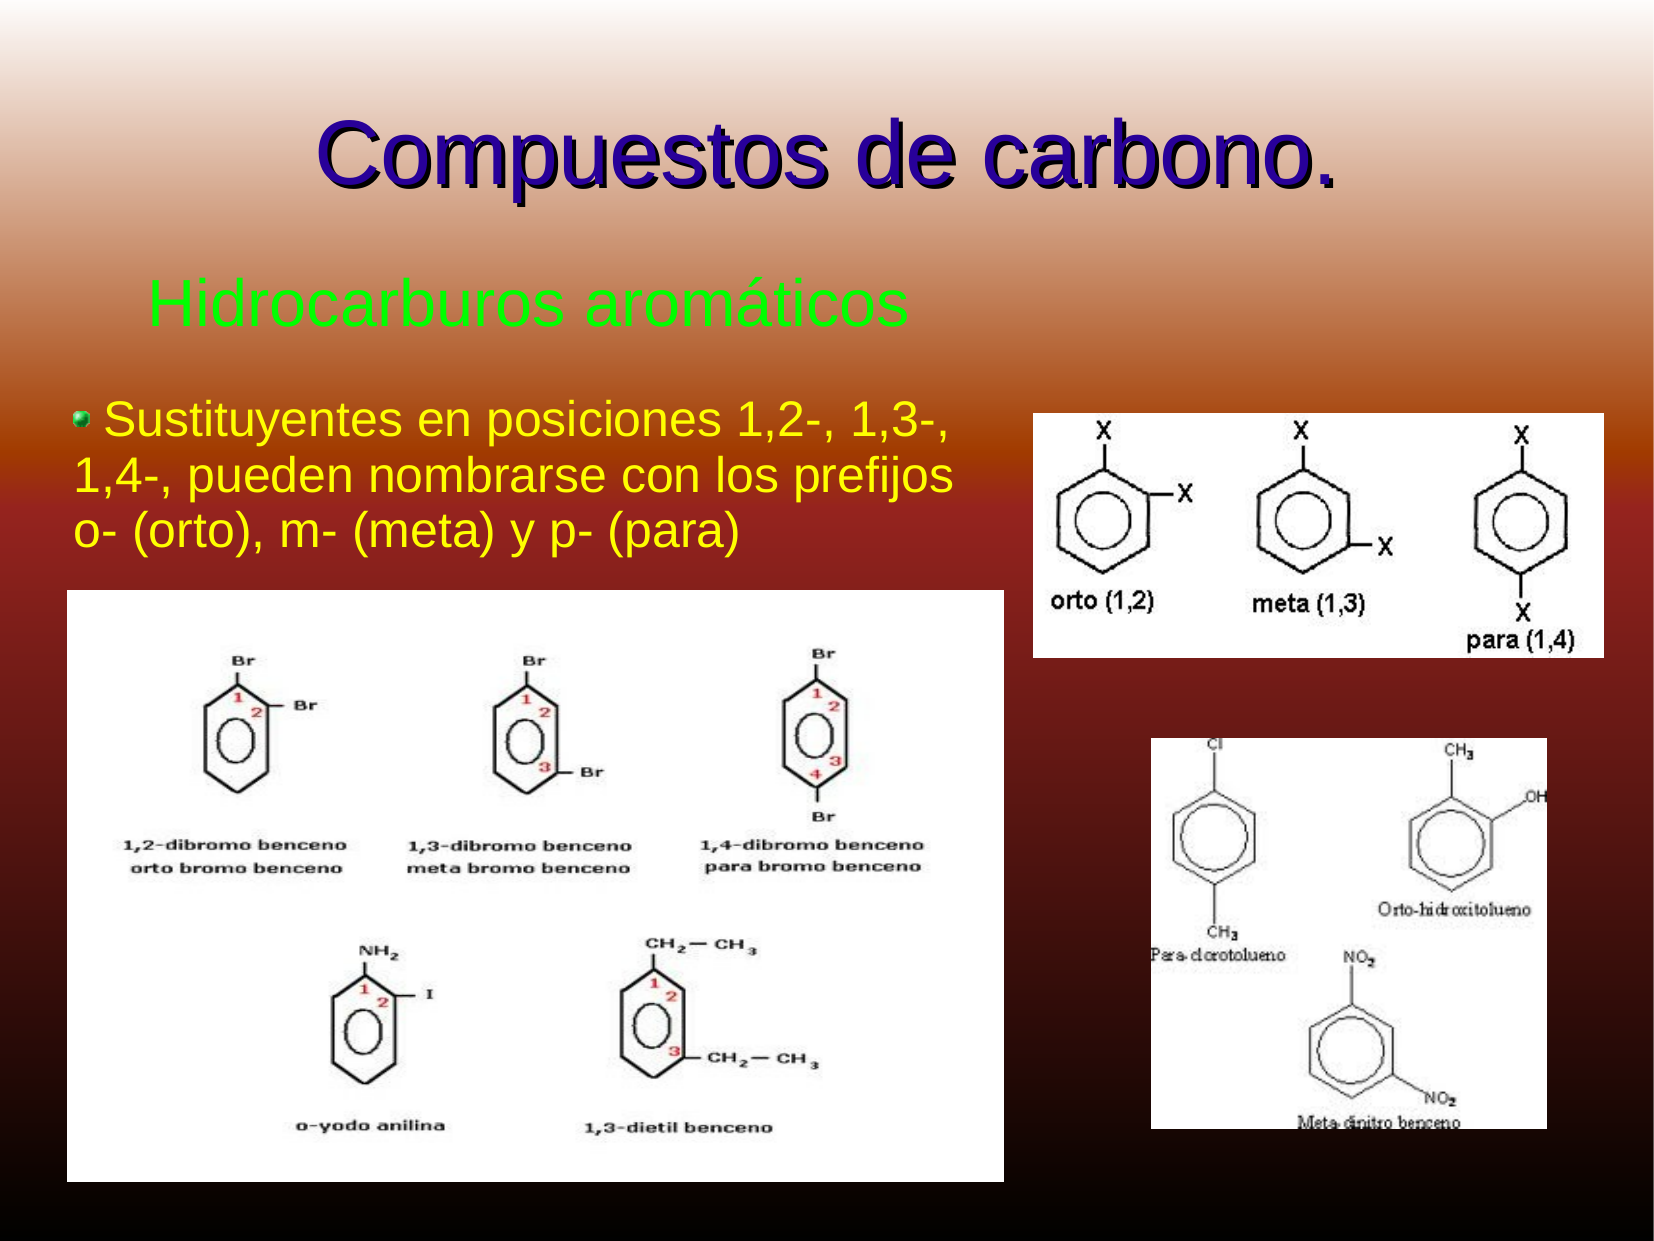

# Compuestos de carbono.
Hidrocarburos aromáticos
 Sustituyentes en posiciones 1,2-, 1,3-, 1,4-, pueden nombrarse con los prefijos o- (orto), m- (meta) y p- (para)